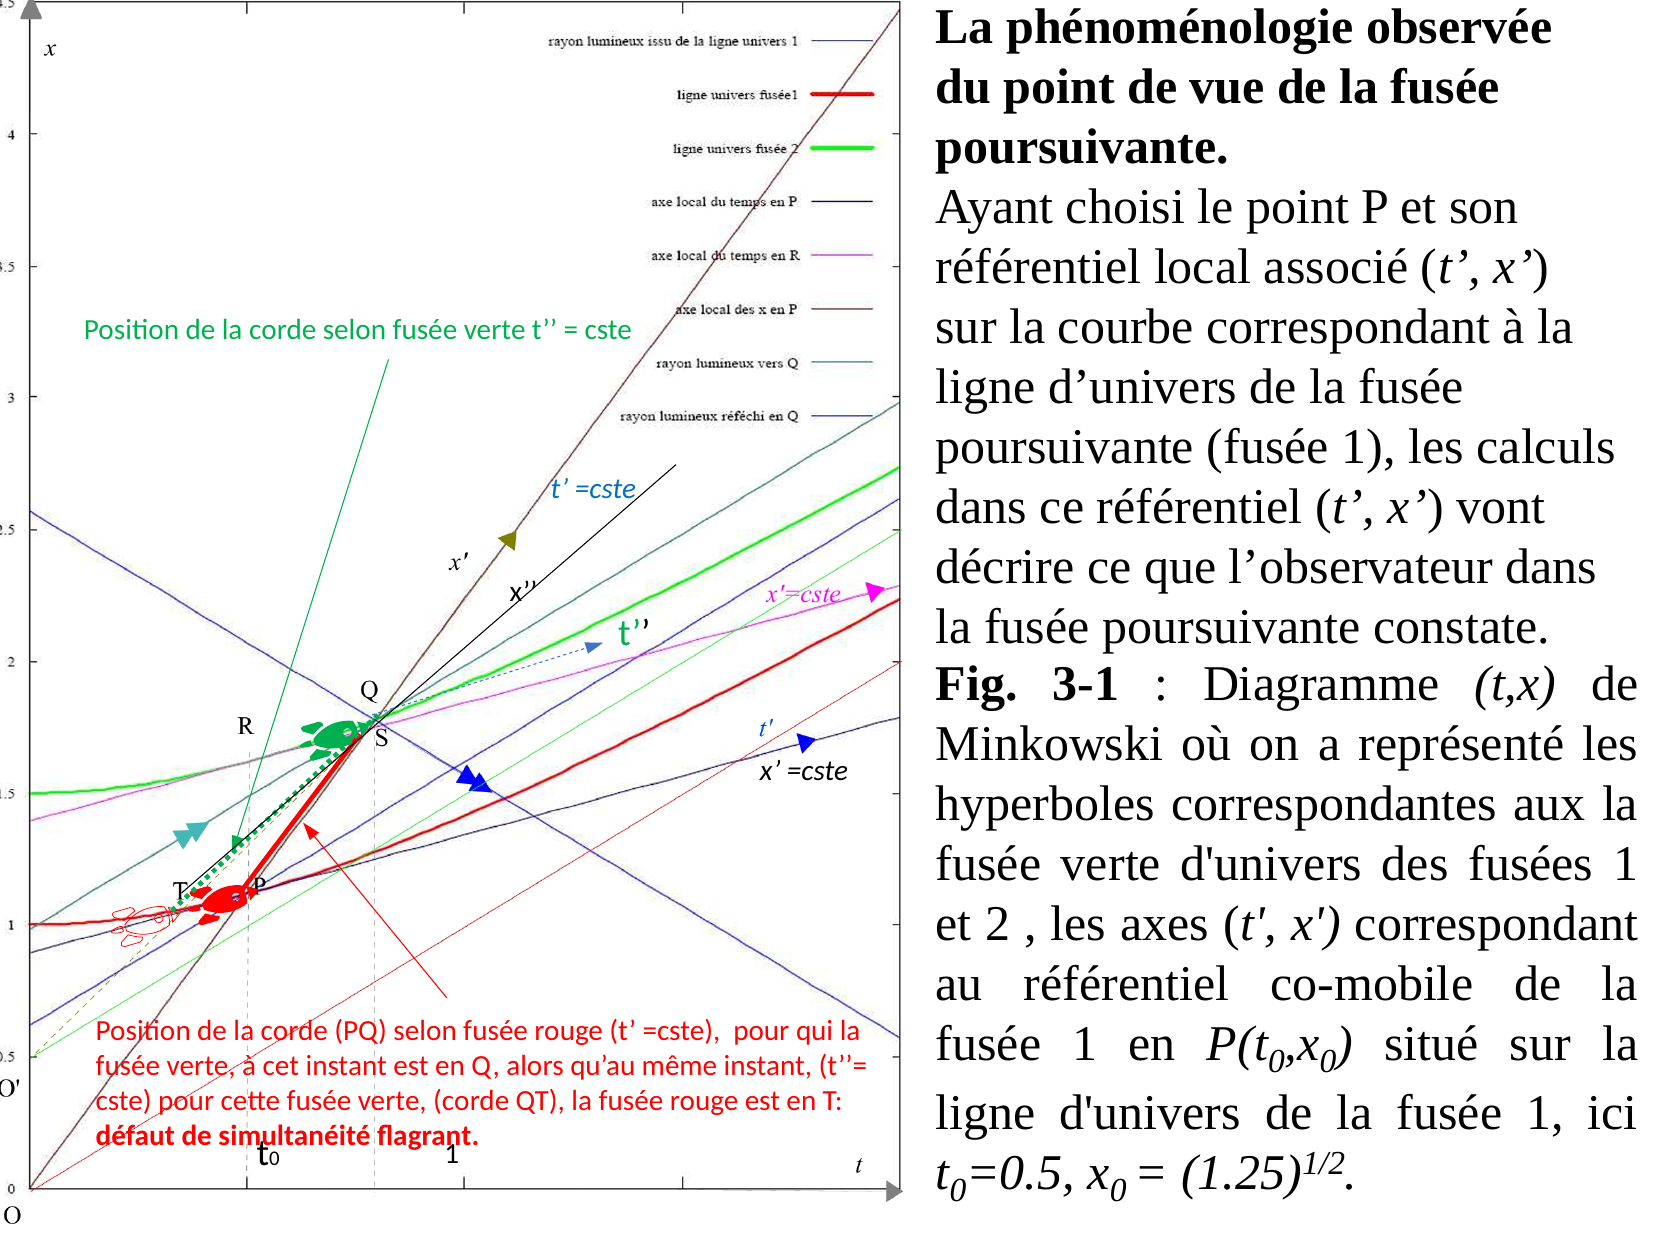

La phénoménologie observée du point de vue de la fusée poursuivante.
Ayant choisi le point P et son référentiel local associé (t’, x’) sur la courbe correspondant à la ligne d’univers de la fusée poursuivante (fusée 1), les calculs dans ce référentiel (t’, x’) vont décrire ce que l’observateur dans la fusée poursuivante constate.
Position de la corde selon fusée verte t’’ = cste
t’ =cste
x’’
t’’
Fig. 3-1 : Diagramme (t,x) de Minkowski où on a représenté les hyperboles correspondantes aux la fusée verte d'univers des fusées 1 et 2 , les axes (t', x') correspondant au référentiel co-mobile de la fusée 1 en P(t0,x0) situé sur la ligne d'univers de la fusée 1, ici t0=0.5, x0 = (1.25)1/2.
x’ =cste
Position de la corde (PQ) selon fusée rouge (t’ =cste), pour qui la fusée verte, à cet instant est en Q, alors qu’au même instant, (t’’= cste) pour cette fusée verte, (corde QT), la fusée rouge est en T: défaut de simultanéité flagrant.
t0
1